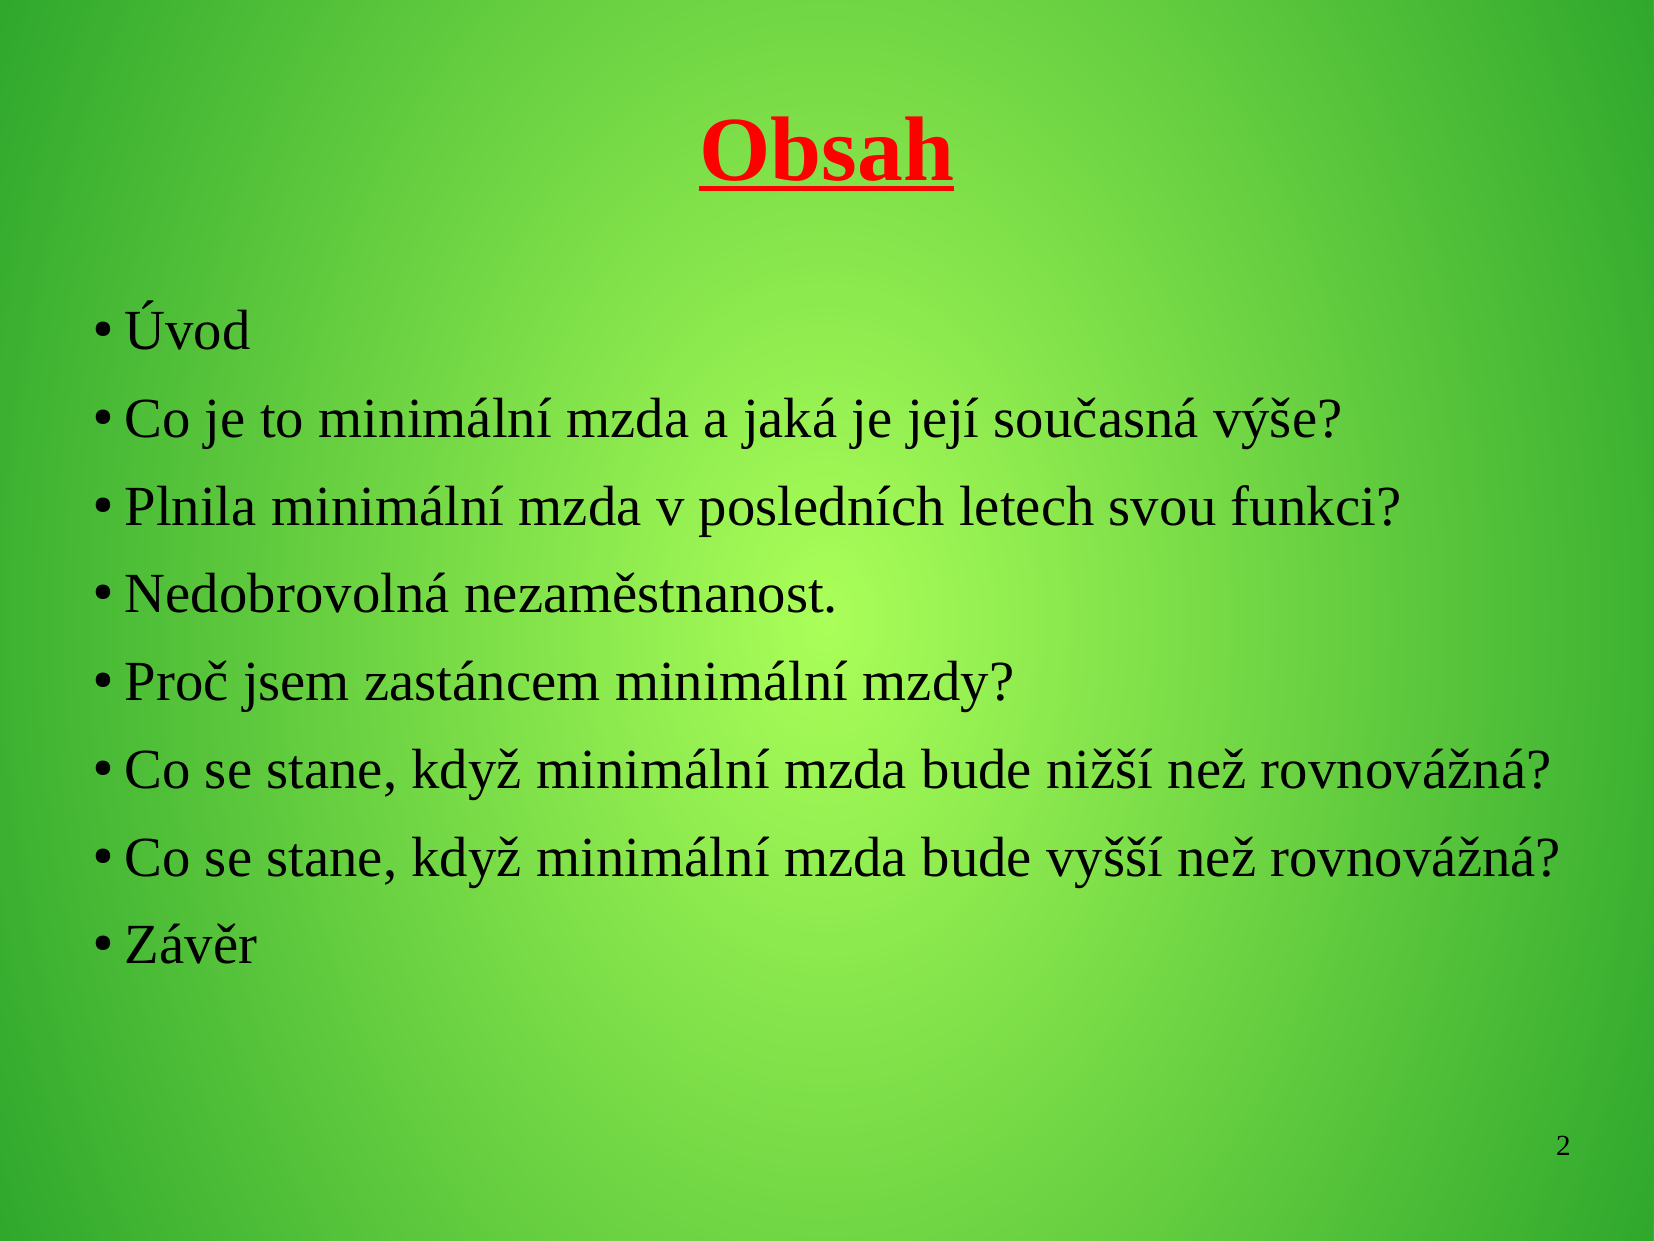

# Obsah
Úvod
Co je to minimální mzda a jaká je její současná výše?
Plnila minimální mzda v posledních letech svou funkci?
Nedobrovolná nezaměstnanost.
Proč jsem zastáncem minimální mzdy?
Co se stane, když minimální mzda bude nižší než rovnovážná?
Co se stane, když minimální mzda bude vyšší než rovnovážná?
Závěr
2